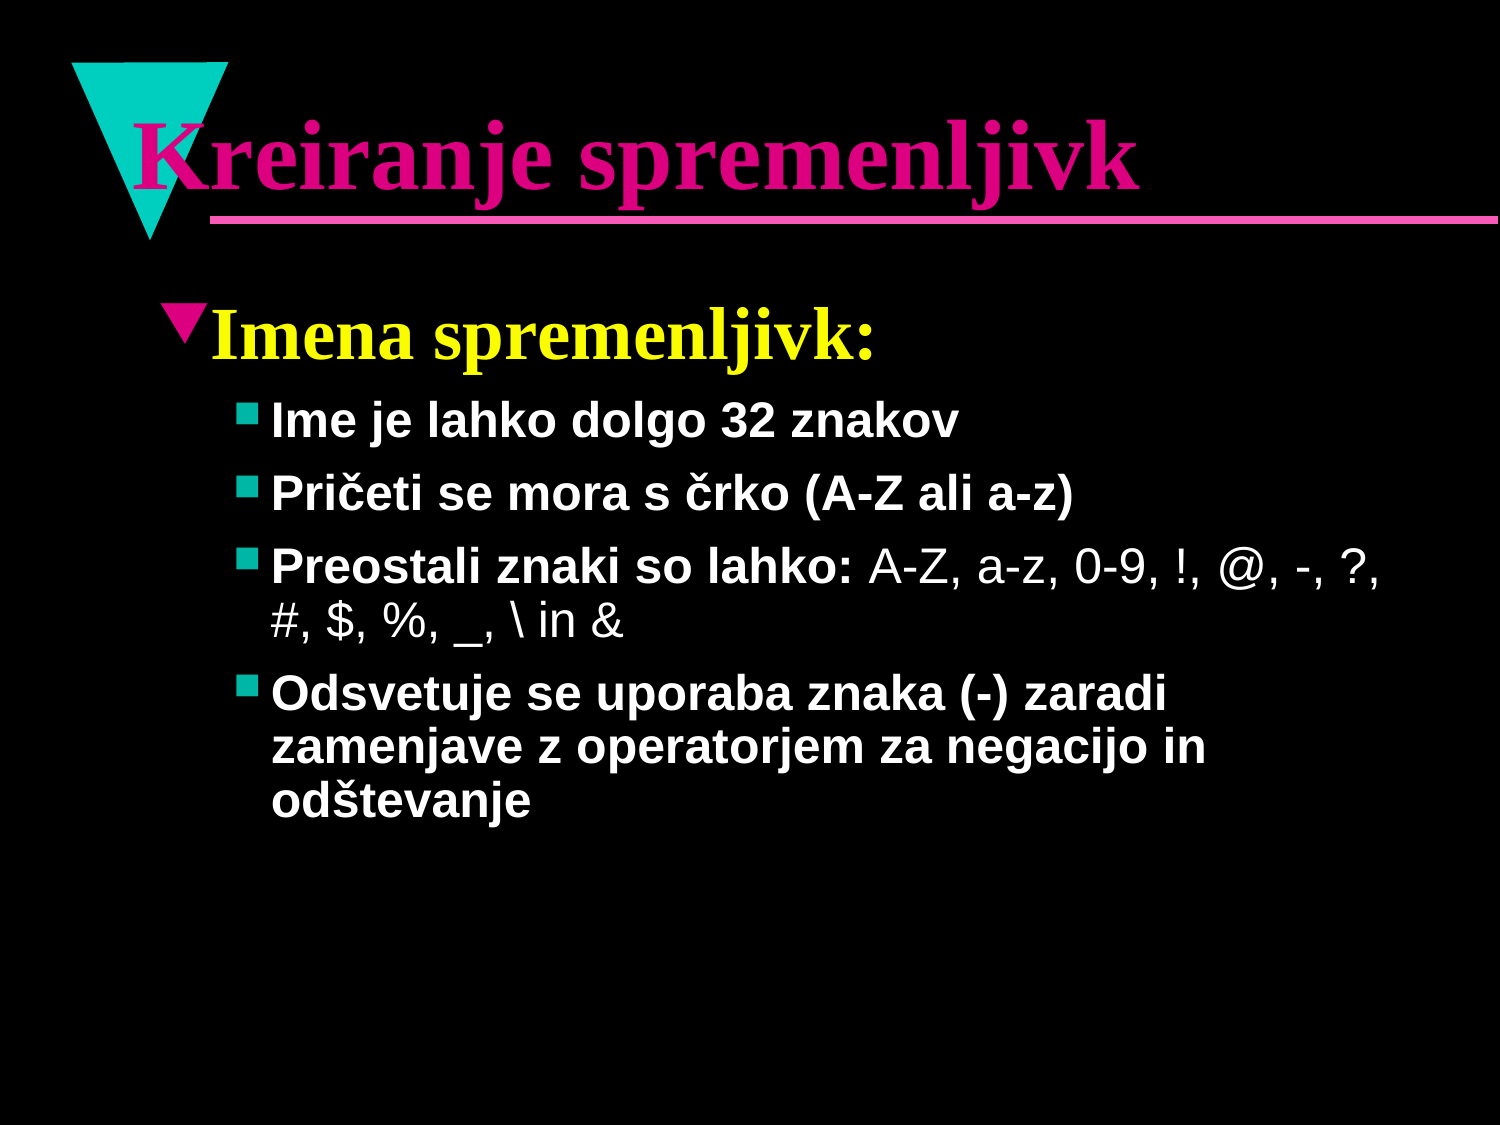

# Kreiranje spremenljivk
Imena spremenljivk:
Ime je lahko dolgo 32 znakov
Pričeti se mora s črko (A-Z ali a-z)
Preostali znaki so lahko: A-Z, a-z, 0-9, !, @, -, ?, #, $, %, _, \ in &
Odsvetuje se uporaba znaka (-) zaradi zamenjave z operatorjem za negacijo in odštevanje
Slovar spremenljivk
6